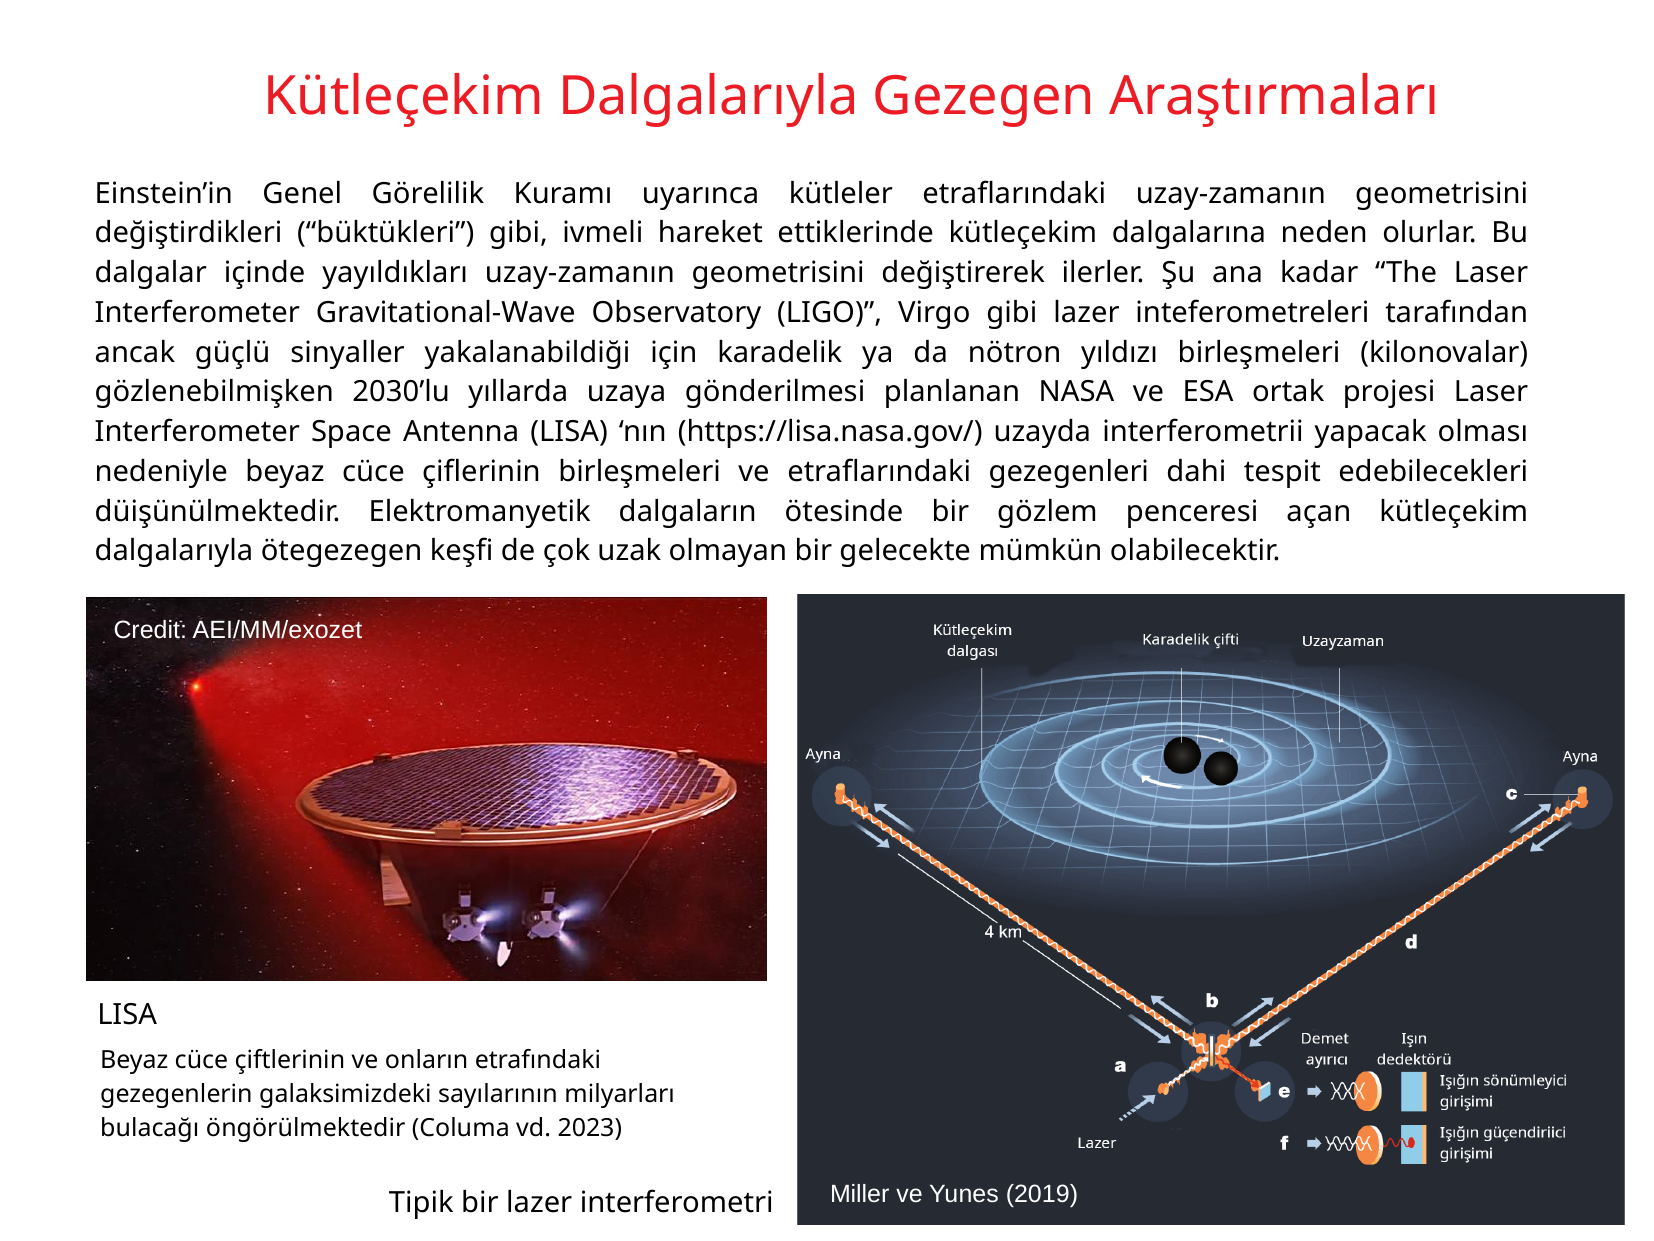

Kütleçekim Dalgalarıyla Gezegen Araştırmaları
Einstein’in Genel Görelilik Kuramı uyarınca kütleler etraflarındaki uzay-zamanın geometrisini değiştirdikleri (“büktükleri”) gibi, ivmeli hareket ettiklerinde kütleçekim dalgalarına neden olurlar. Bu dalgalar içinde yayıldıkları uzay-zamanın geometrisini değiştirerek ilerler. Şu ana kadar “The Laser Interferometer Gravitational-Wave Observatory (LIGO)”, Virgo gibi lazer inteferometreleri tarafından ancak güçlü sinyaller yakalanabildiği için karadelik ya da nötron yıldızı birleşmeleri (kilonovalar) gözlenebilmişken 2030’lu yıllarda uzaya gönderilmesi planlanan NASA ve ESA ortak projesi Laser Interferometer Space Antenna (LISA) ‘nın (https://lisa.nasa.gov/) uzayda interferometrii yapacak olması nedeniyle beyaz cüce çiflerinin birleşmeleri ve etraflarındaki gezegenleri dahi tespit edebilecekleri düişünülmektedir. Elektromanyetik dalgaların ötesinde bir gözlem penceresi açan kütleçekim dalgalarıyla ötegezegen keşfi de çok uzak olmayan bir gelecekte mümkün olabilecektir.
Credit: AEI/MM/exozet
LISA
Beyaz cüce çiftlerinin ve onların etrafındaki gezegenlerin galaksimizdeki sayılarının milyarları bulacağı öngörülmektedir (Columa vd. 2023)
Miller ve Yunes (2019)
Tipik bir lazer interferometri